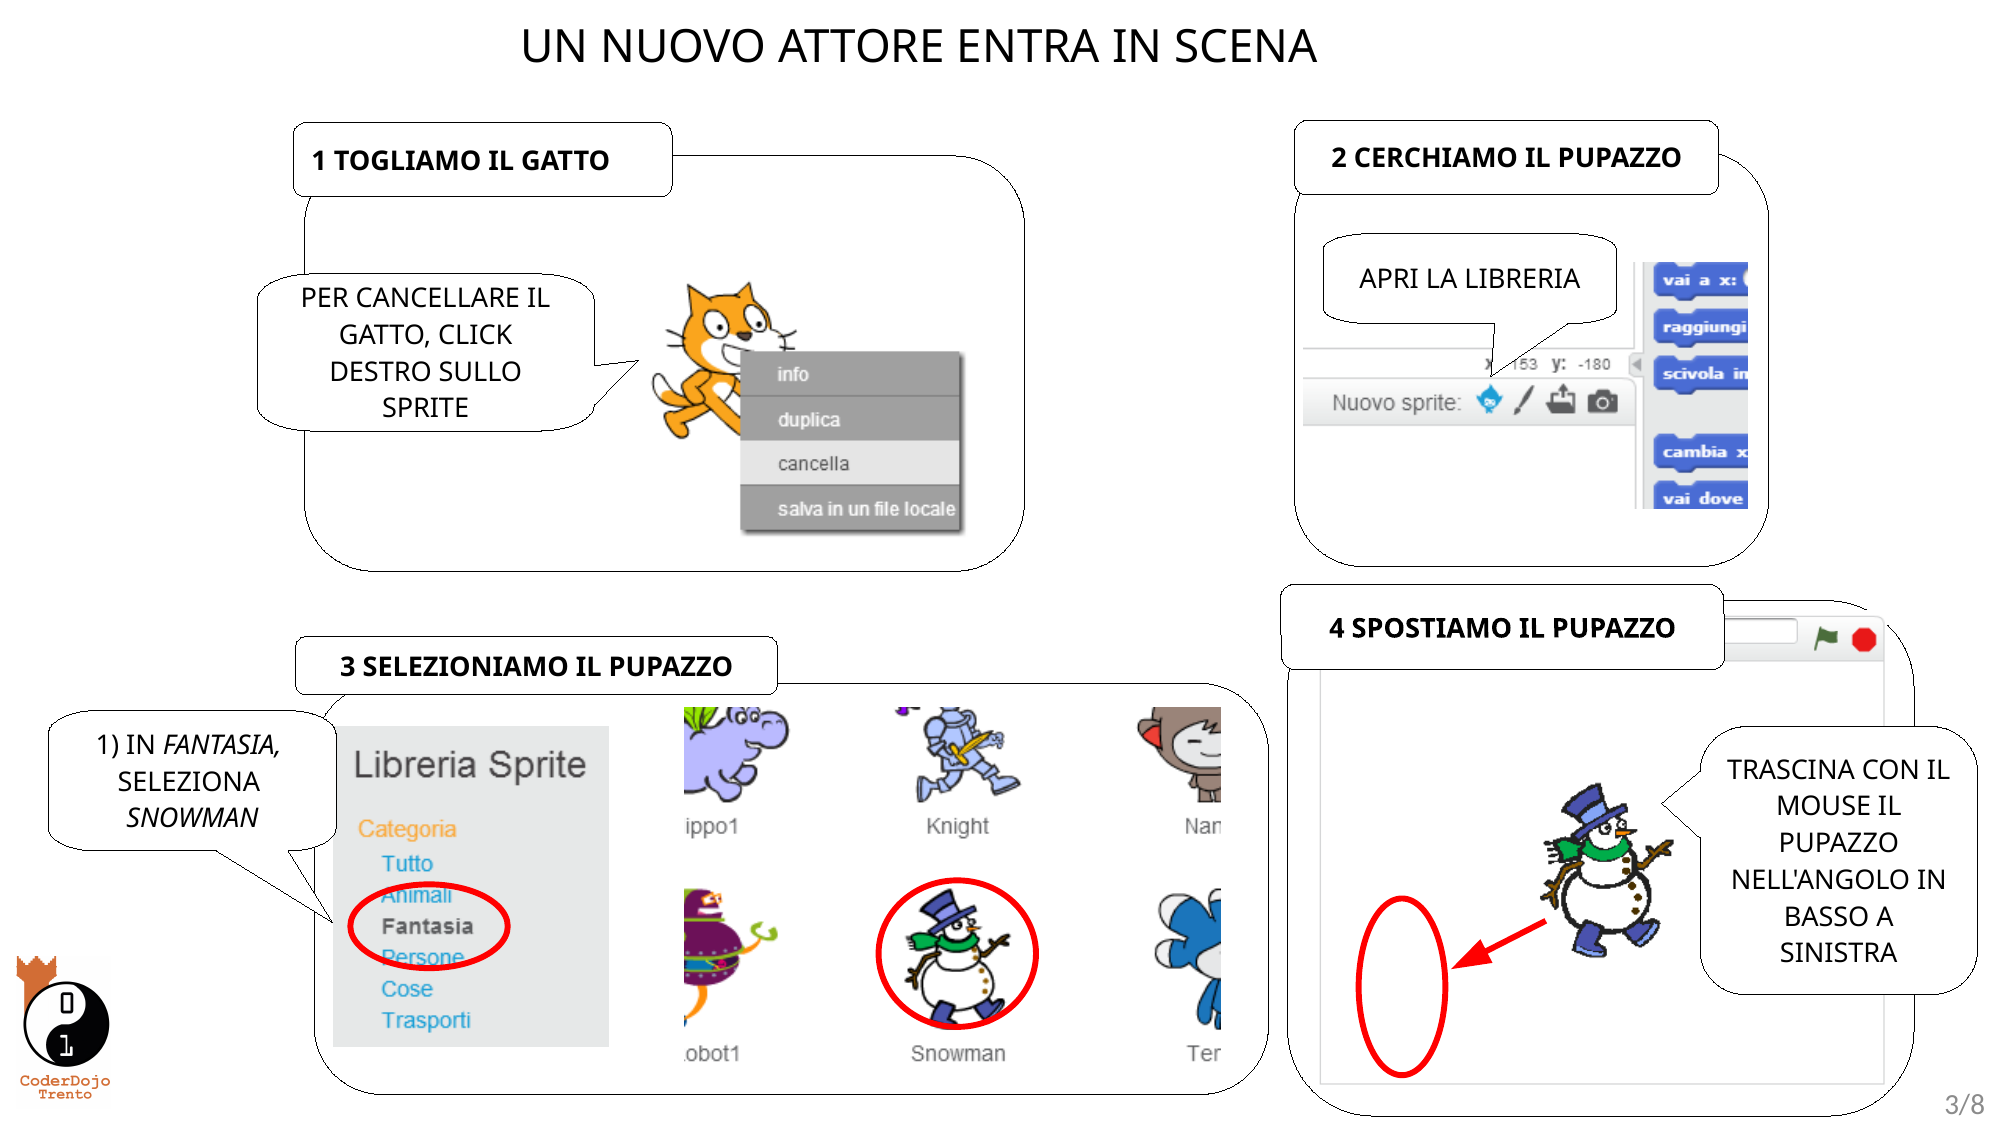

UN NUOVO ATTORE ENTRA IN SCENA
2 CERCHIAMO IL PUPAZZO
1 TOGLIAMO IL GATTO
APRI LA LIBRERIA
PER CANCELLARE IL GATTO, CLICK DESTRO SULLO SPRITE
4 SPOSTIAMO IL PUPAZZO
3 SELEZIONIAMO IL PUPAZZO
1) IN FANTASIA,
SELEZIONA
SNOWMAN
TRASCINA CON IL MOUSE IL PUPAZZO NELL'ANGOLO IN BASSO A SINISTRA